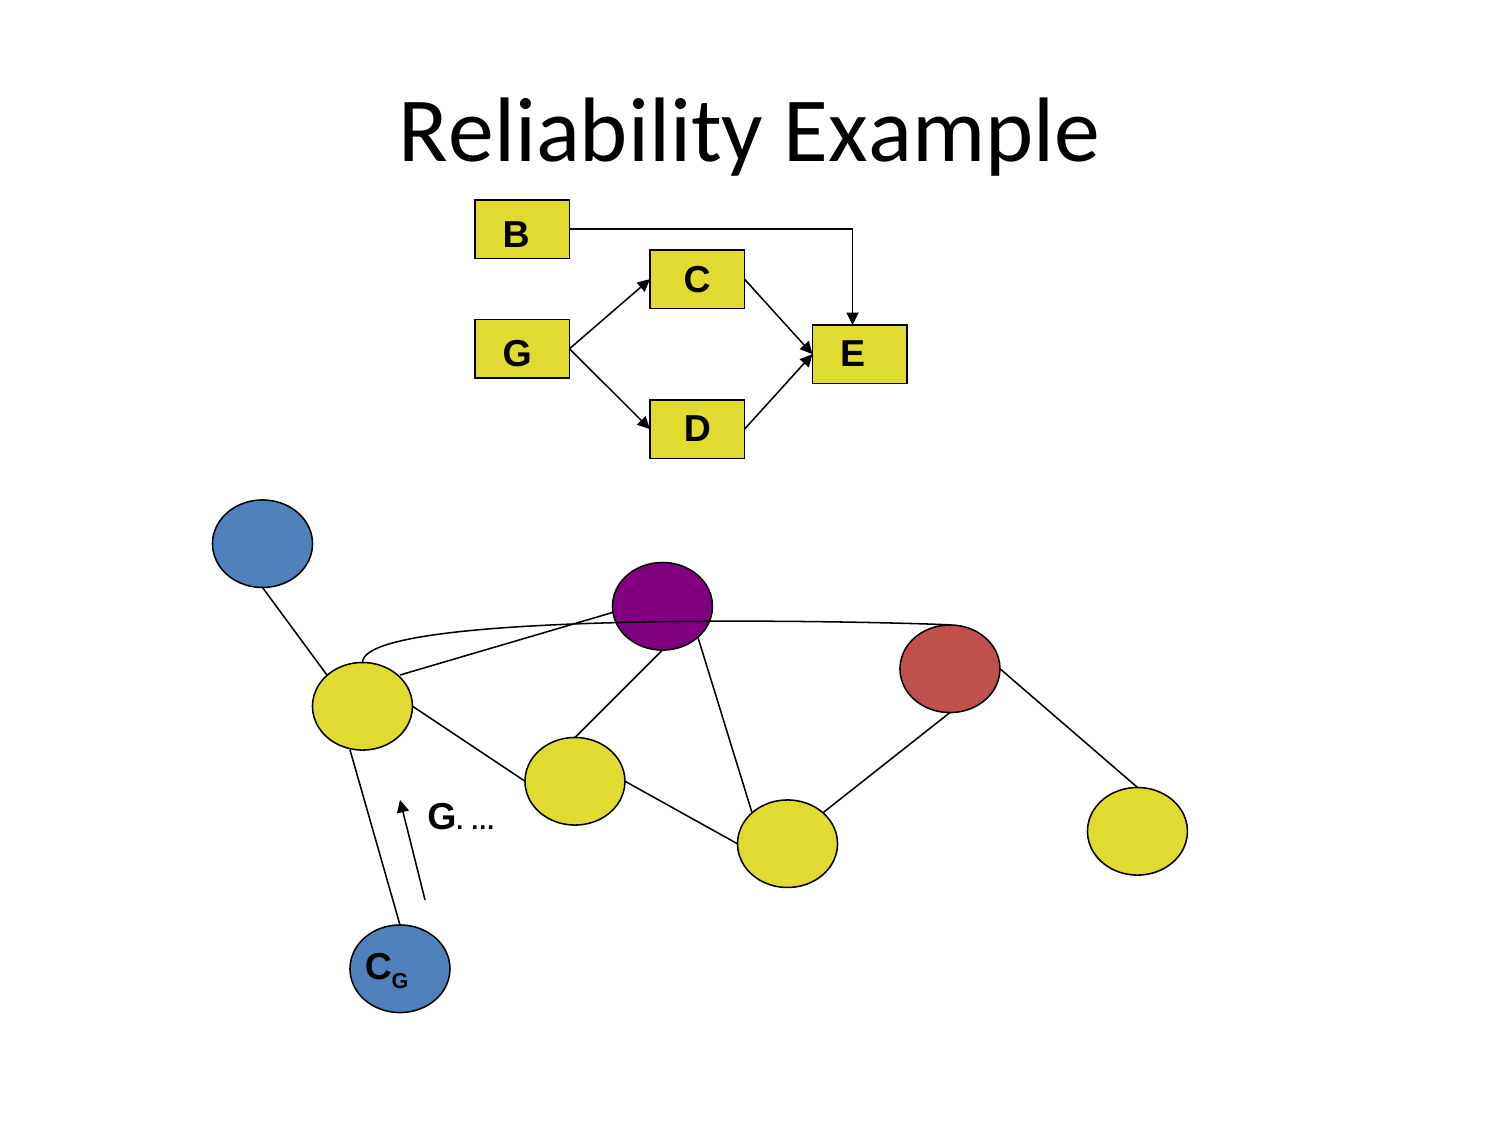

# Reliability Example
B
C
G
E
 D
G. …
CG